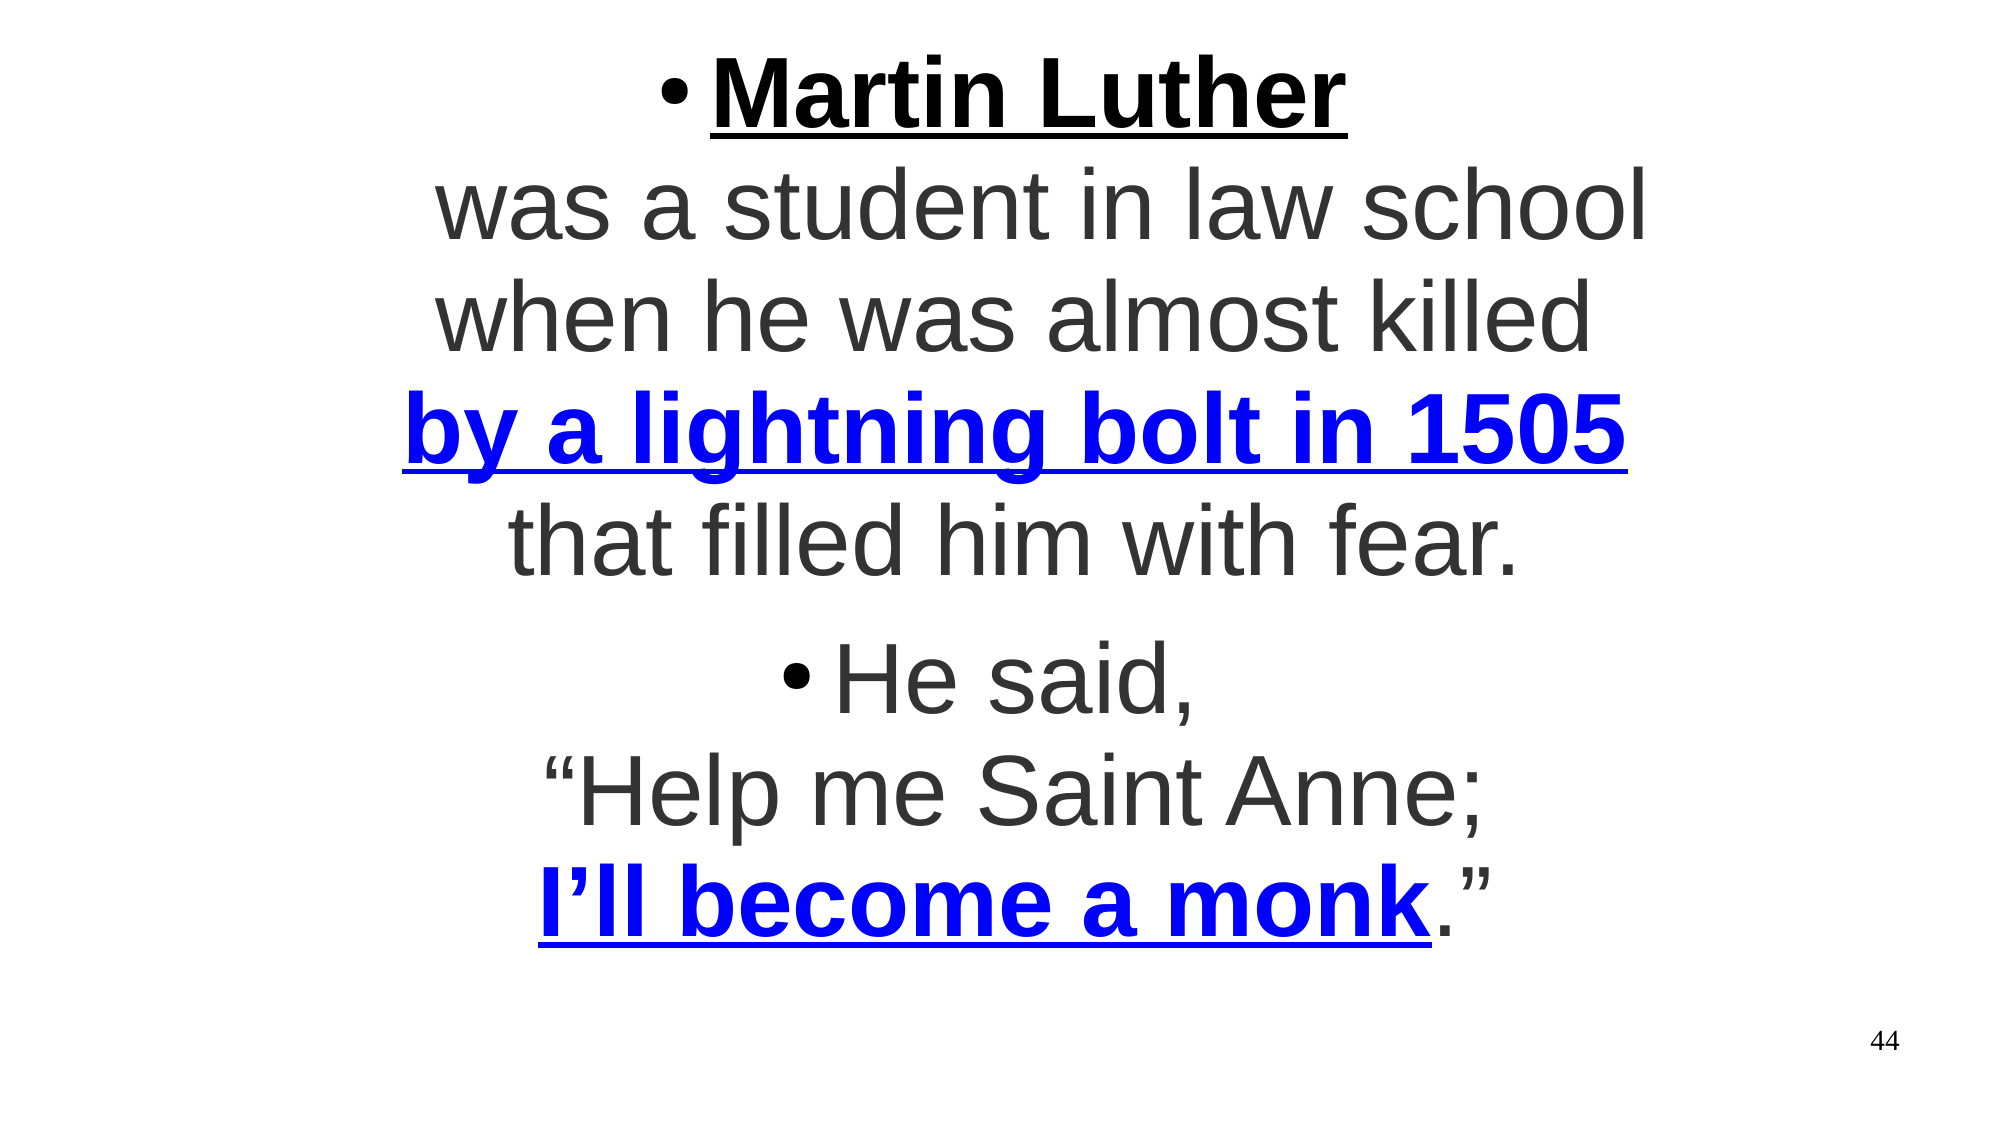

# Martin Luther was a student in law school when he was almost killed by a lightning bolt in 1505 that filled him with fear.
He said,
“Help me Saint Anne;
I’ll become a monk.”
44